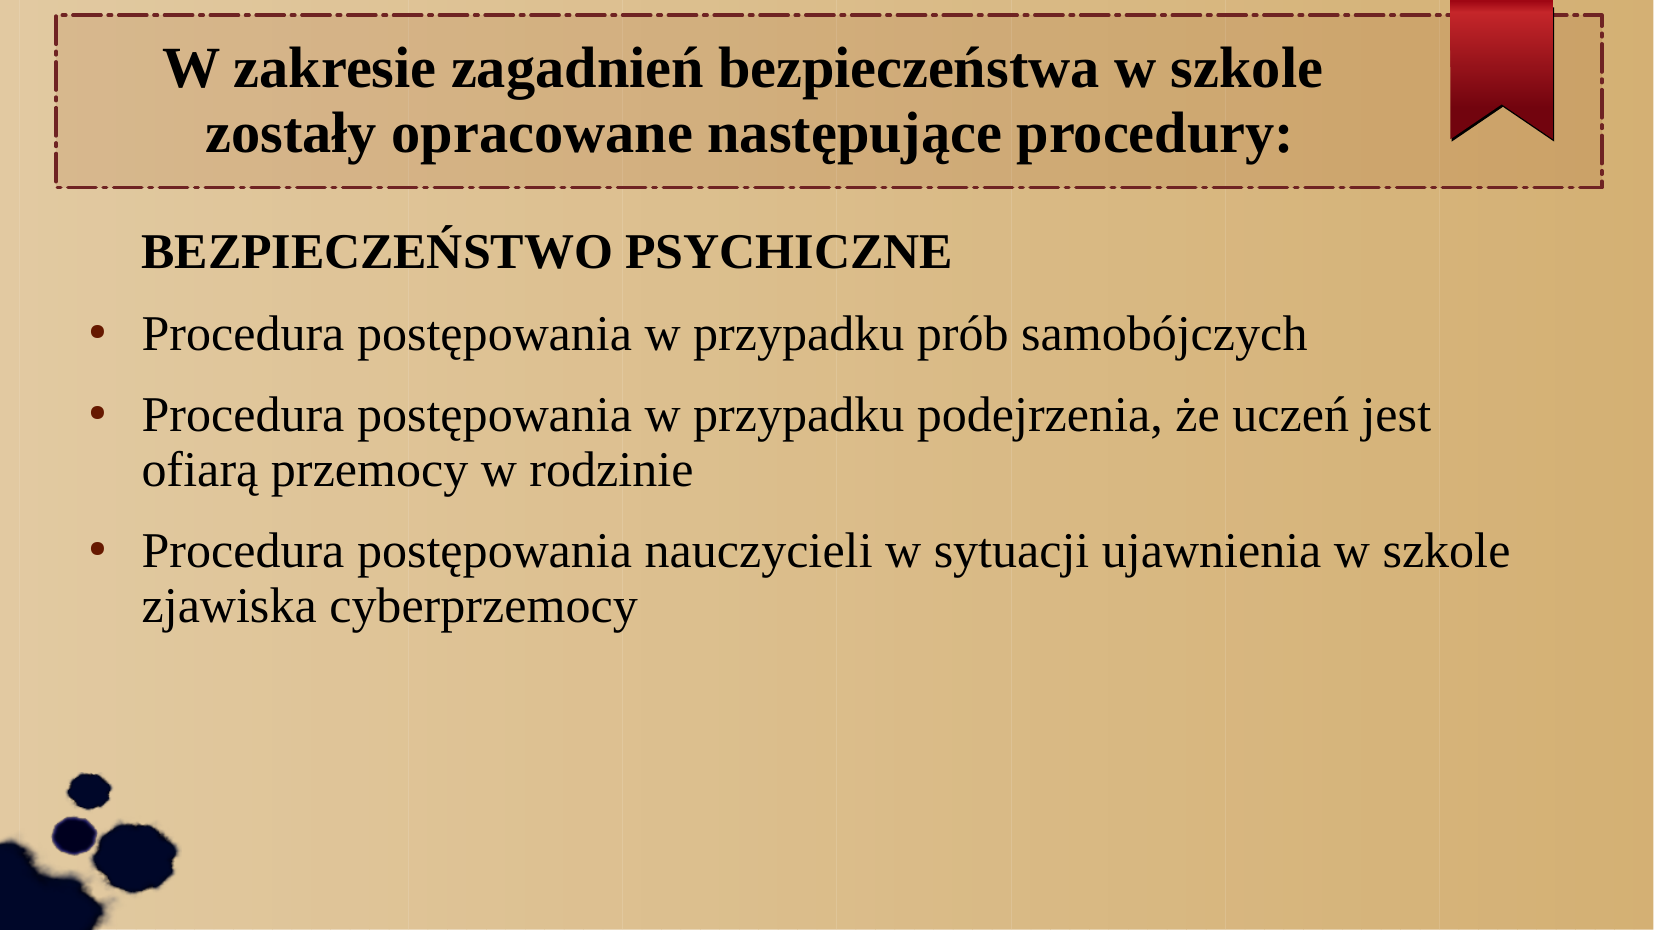

# W zakresie zagadnień bezpieczeństwa w szkole zostały opracowane następujące procedury:
BEZPIECZEŃSTWO PSYCHICZNE
Procedura postępowania w przypadku prób samobójczych
Procedura postępowania w przypadku podejrzenia, że uczeń jest ofiarą przemocy w rodzinie
Procedura postępowania nauczycieli w sytuacji ujawnienia w szkole zjawiska cyberprzemocy